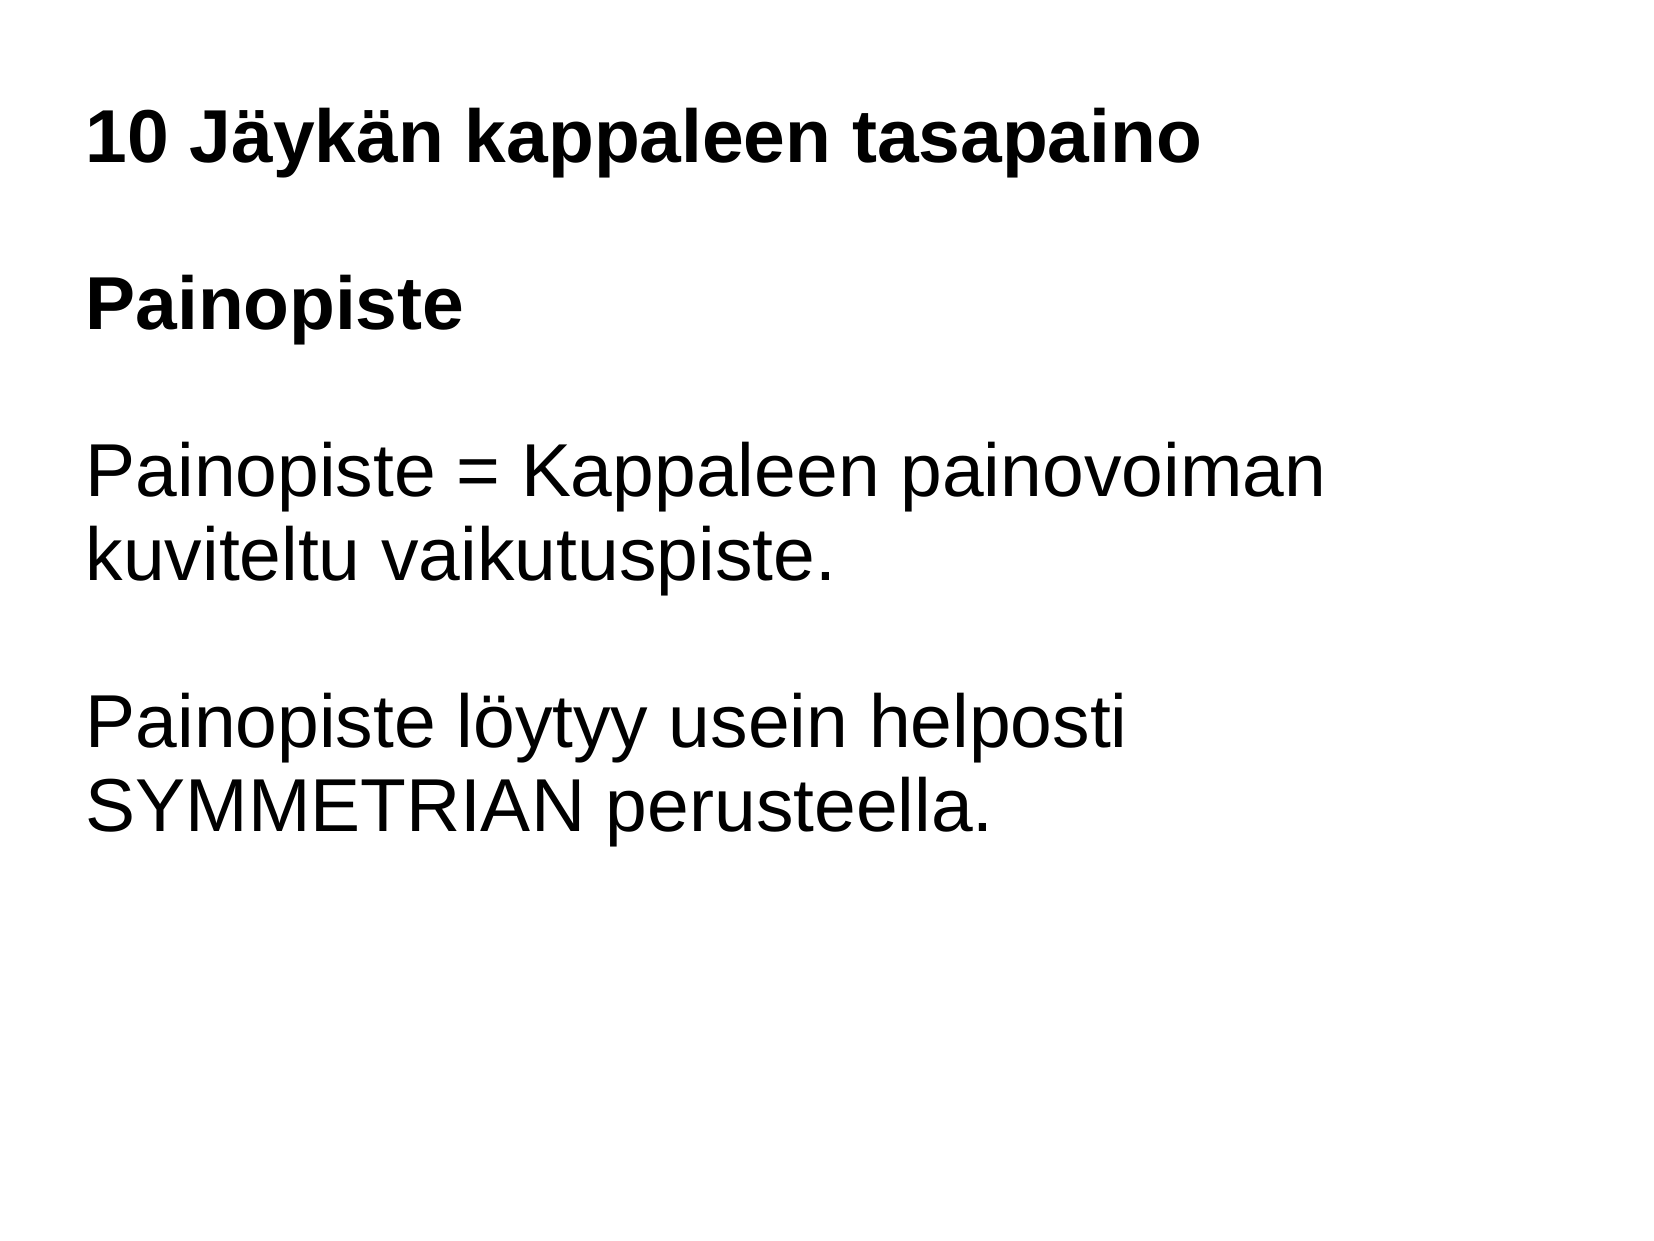

10 Jäykän kappaleen tasapaino
Painopiste
Painopiste = Kappaleen painovoiman kuviteltu vaikutuspiste.
Painopiste löytyy usein helposti SYMMETRIAN perusteella.